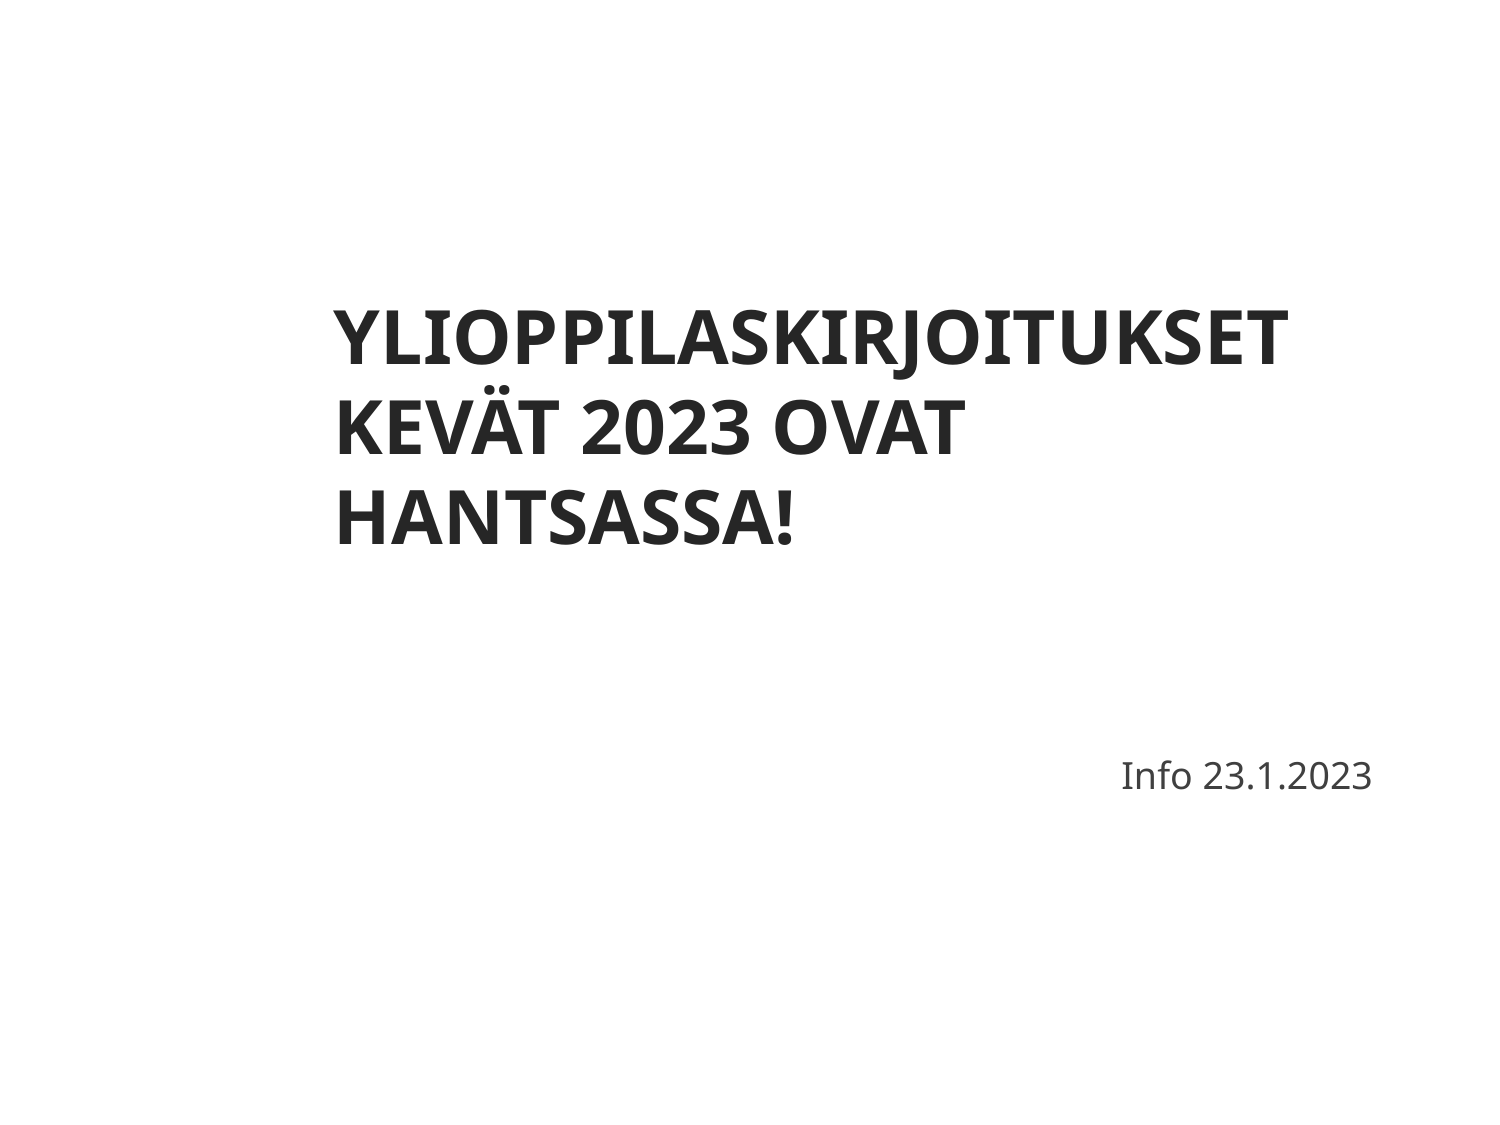

# YLIOPPILASKIRJOITUKSET KEVÄT 2023 OVAT HANTSASSA!
			Info 23.1.2023